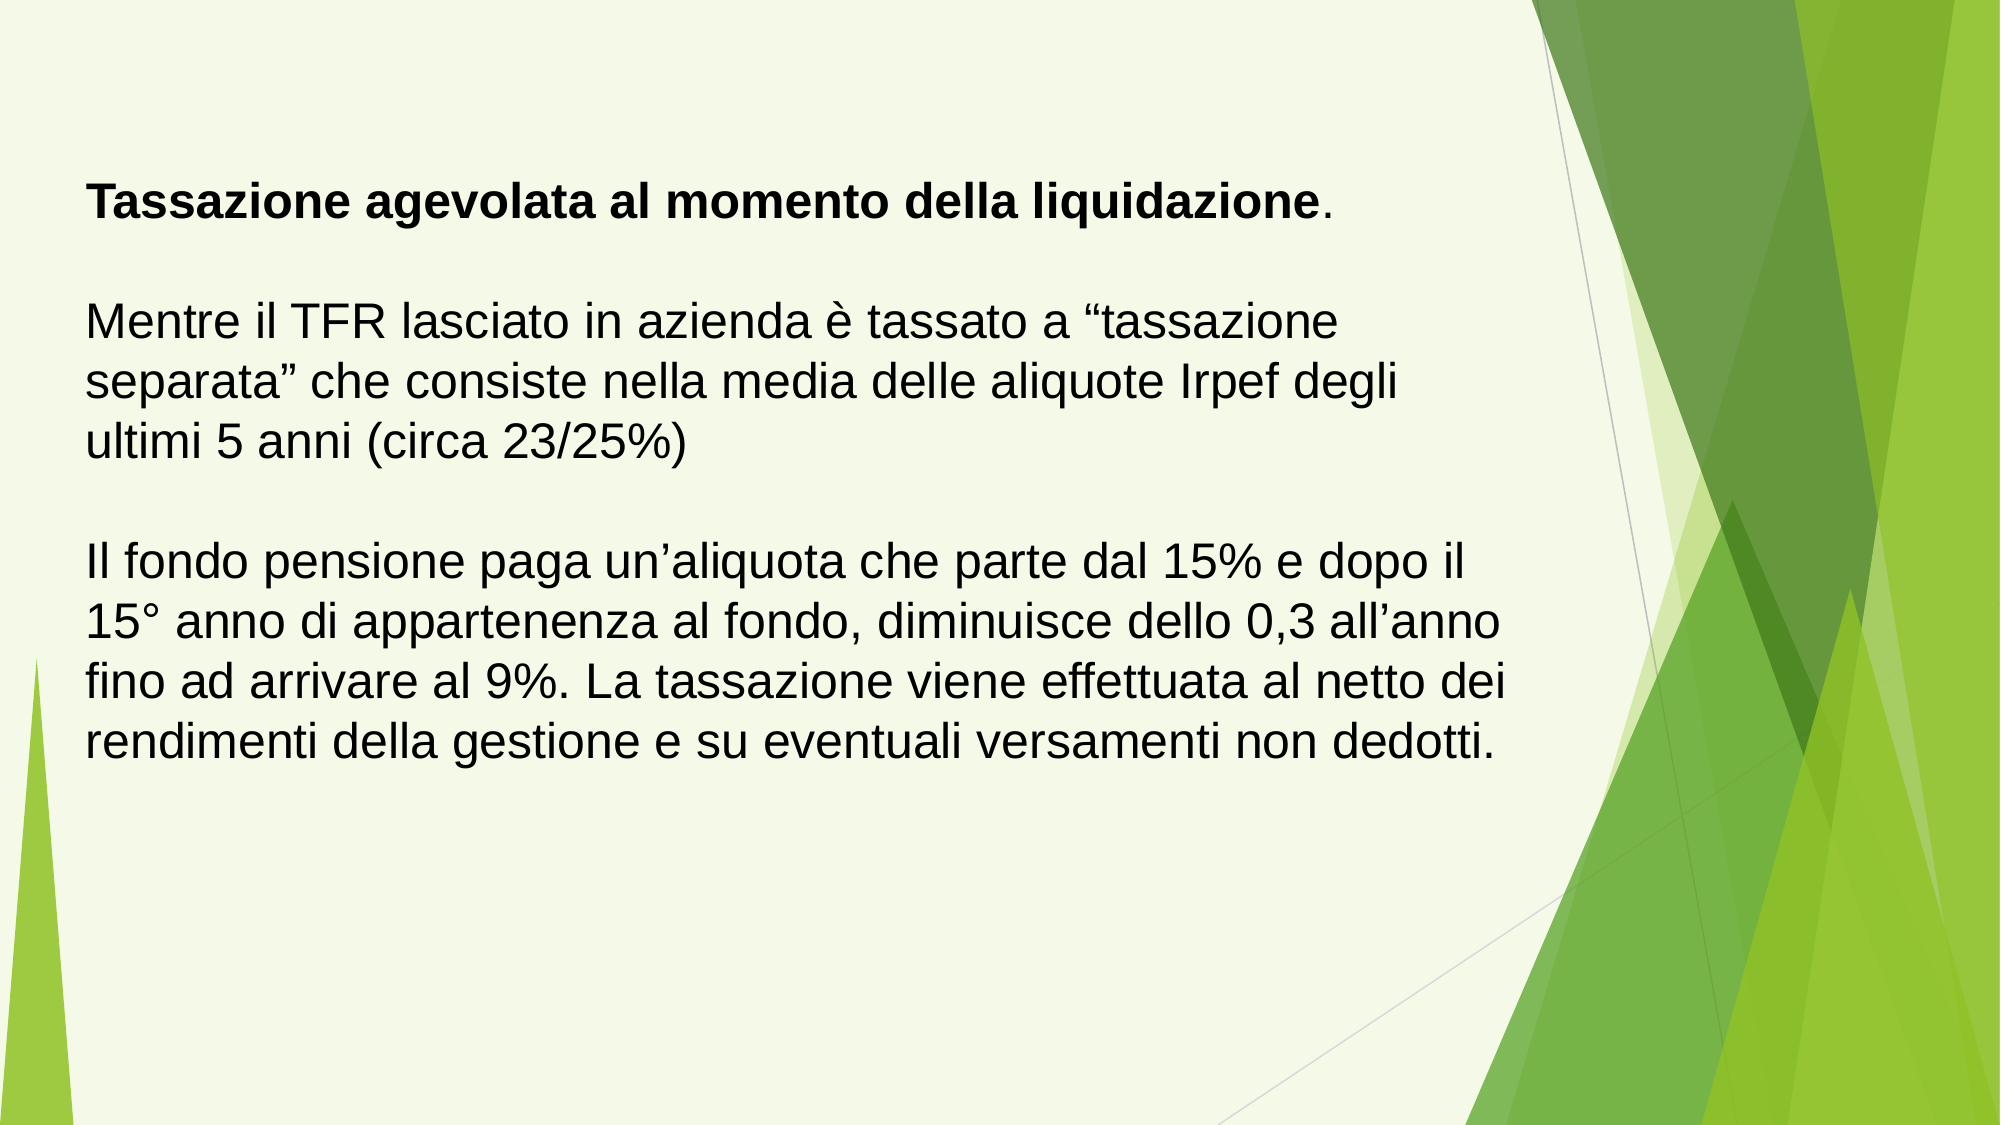

Tassazione agevolata al momento della liquidazione.
Mentre il TFR lasciato in azienda è tassato a “tassazione separata” che consiste nella media delle aliquote Irpef degli ultimi 5 anni (circa 23/25%)
Il fondo pensione paga un’aliquota che parte dal 15% e dopo il 15° anno di appartenenza al fondo, diminuisce dello 0,3 all’anno fino ad arrivare al 9%. La tassazione viene effettuata al netto dei rendimenti della gestione e su eventuali versamenti non dedotti.